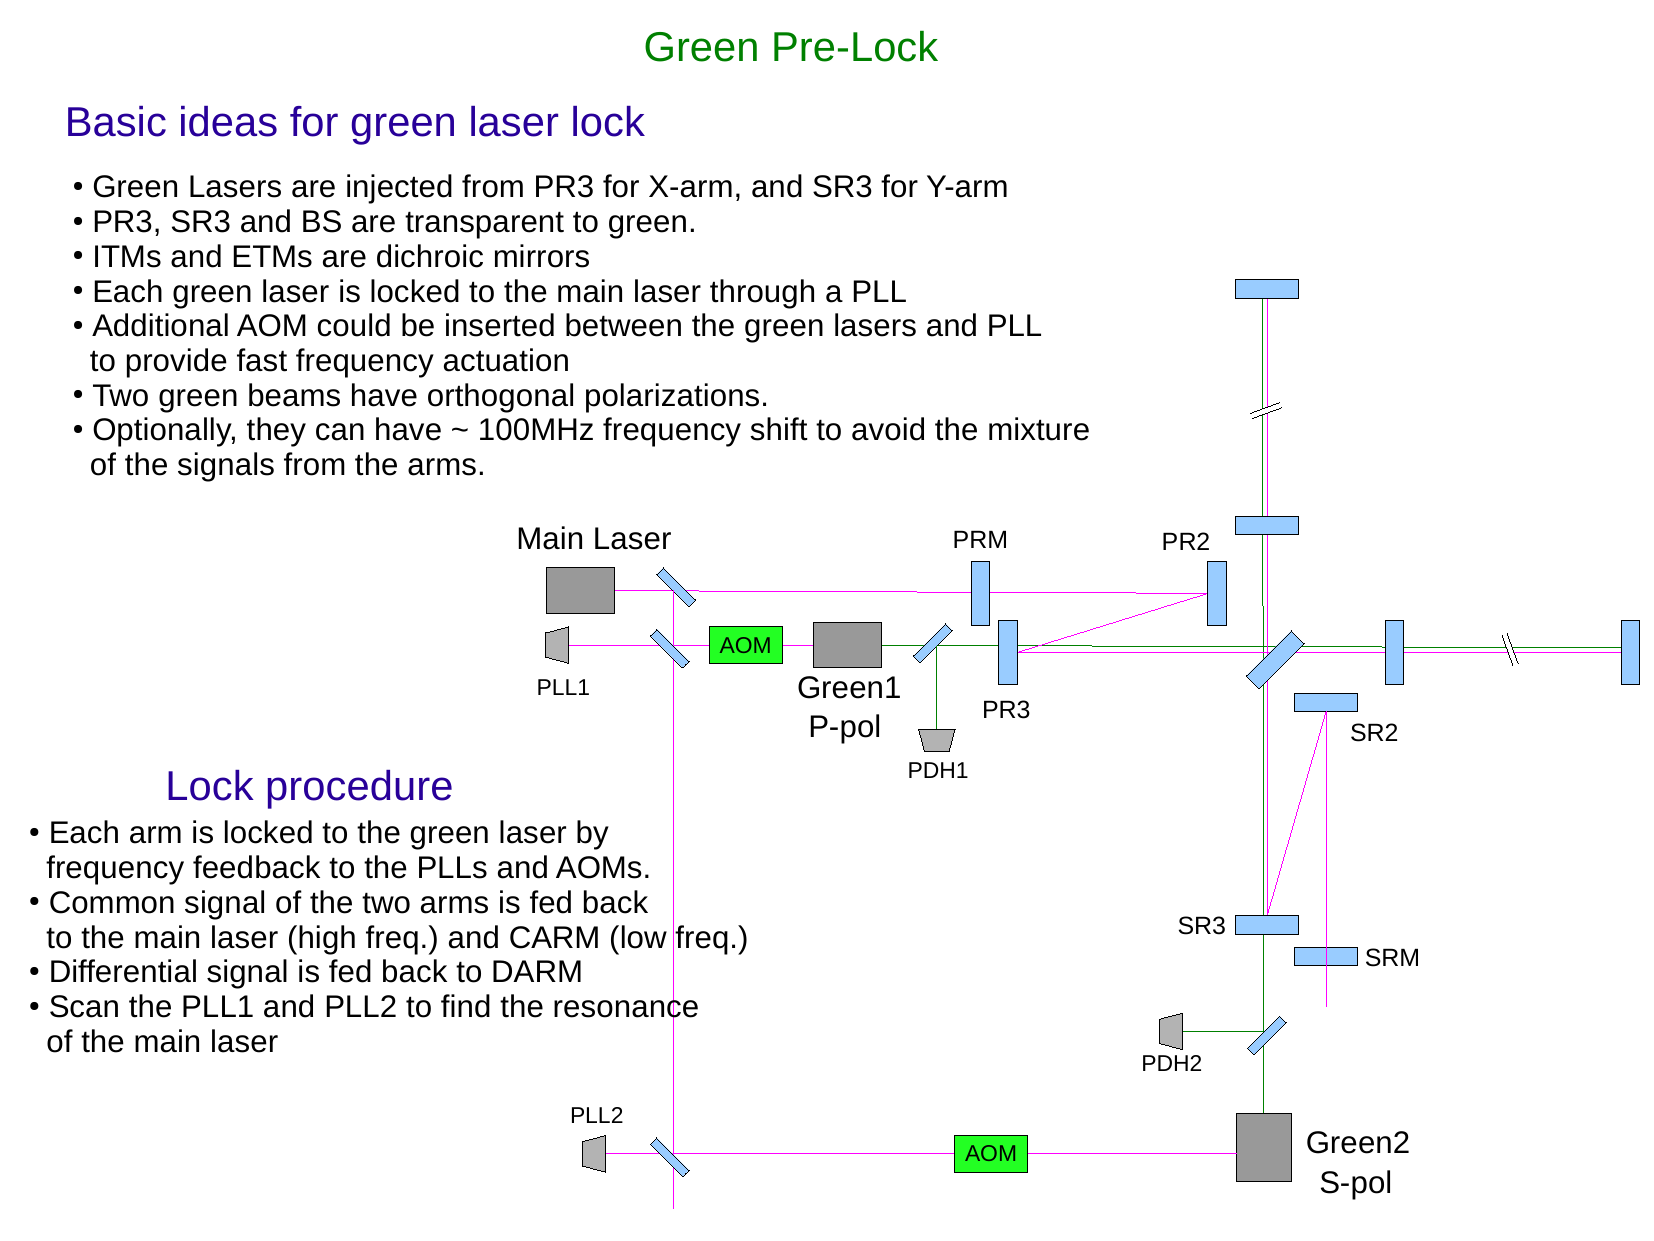

Green Pre-Lock
Basic ideas for green laser lock
 Green Lasers are injected from PR3 for X-arm, and SR3 for Y-arm
 PR3, SR3 and BS are transparent to green.
 ITMs and ETMs are dichroic mirrors
 Each green laser is locked to the main laser through a PLL
 Additional AOM could be inserted between the green lasers and PLL
 to provide fast frequency actuation
 Two green beams have orthogonal polarizations.
 Optionally, they can have ~ 100MHz frequency shift to avoid the mixture
 of the signals from the arms.
Main Laser
PRM
PR2
AOM
Green1
PLL1
PR3
P-pol
SR2
PDH1
Lock procedure
 Each arm is locked to the green laser by
 frequency feedback to the PLLs and AOMs.
 Common signal of the two arms is fed back
 to the main laser (high freq.) and CARM (low freq.)
 Differential signal is fed back to DARM
 Scan the PLL1 and PLL2 to find the resonance
 of the main laser
SR3
SRM
PDH2
PLL2
Green2
AOM
S-pol